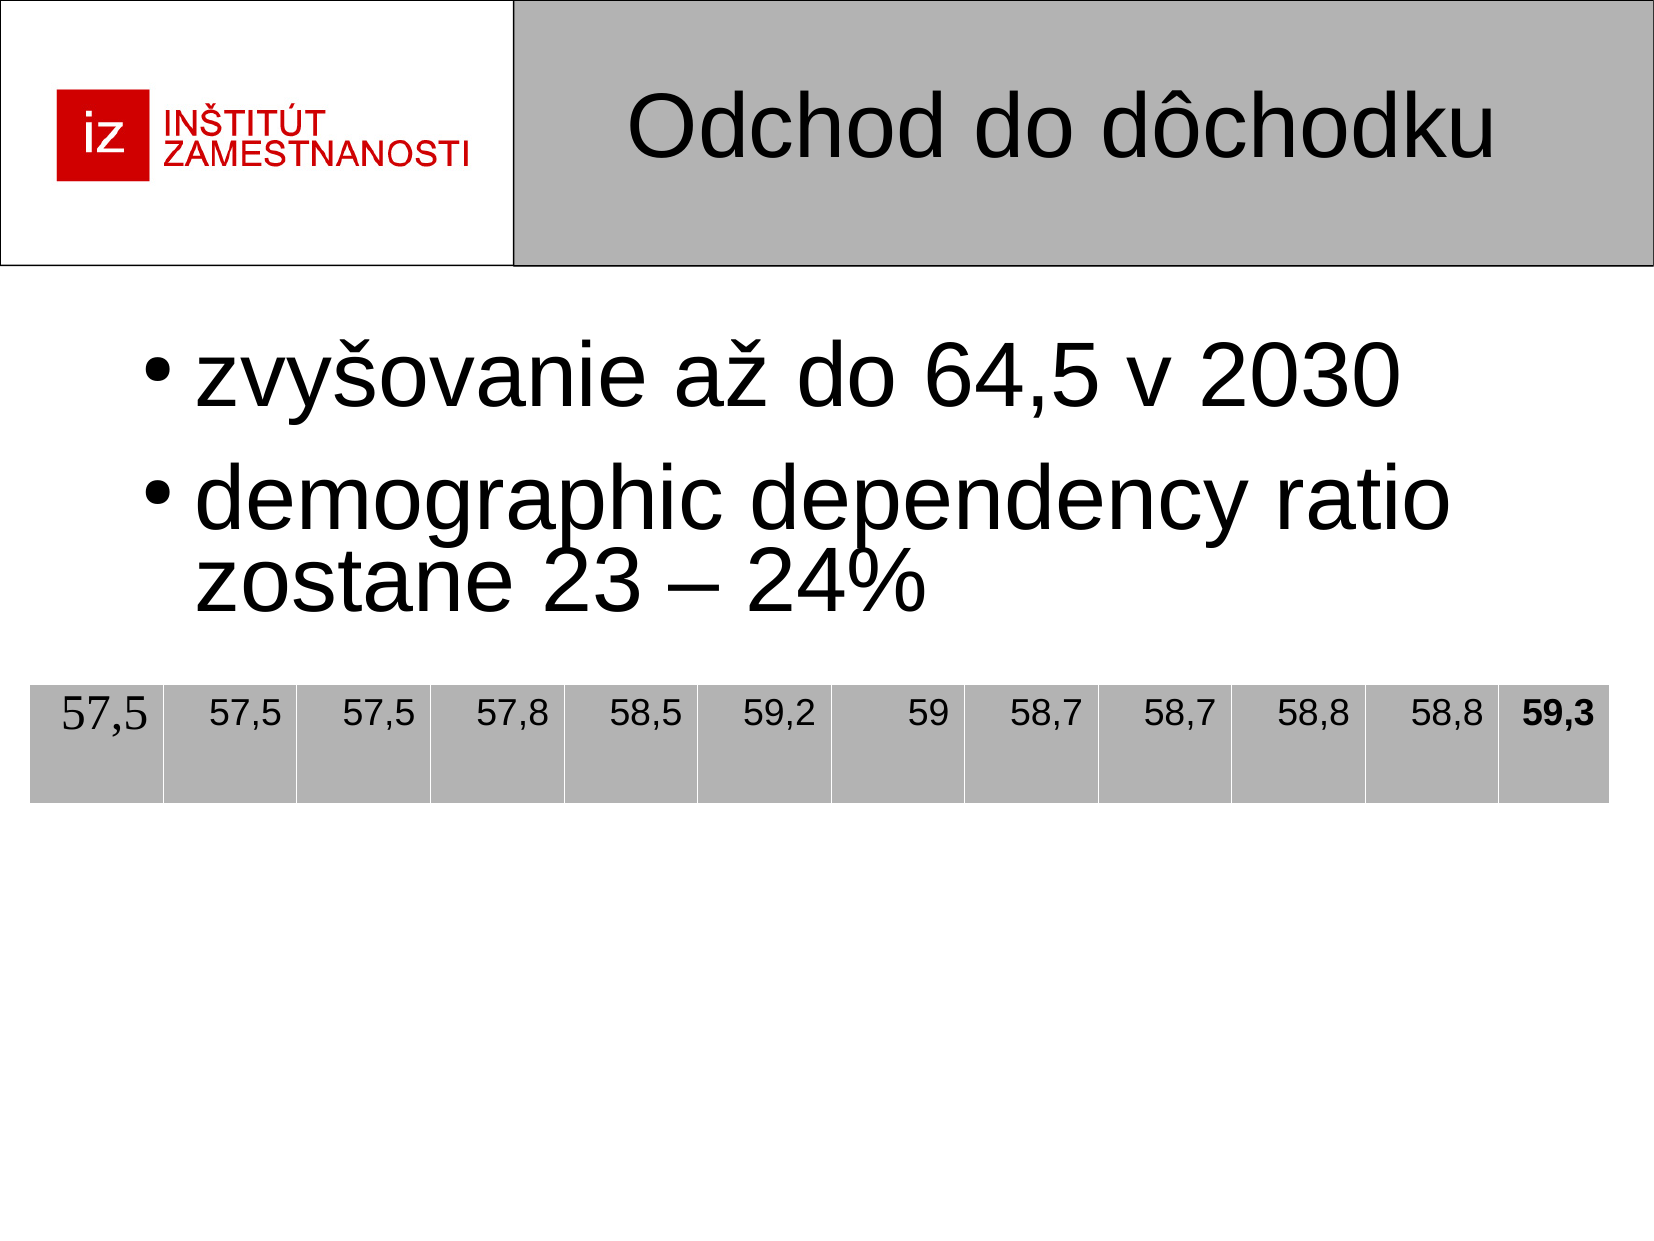

# Odchod do dôchodku
zvyšovanie až do 64,5 v 2030
demographic dependency ratio zostane 23 – 24%
| 57,5 | 57,5 | 57,5 | 57,8 | 58,5 | 59,2 | 59 | 58,7 | 58,7 | 58,8 | 58,8 | 59,3 |
| --- | --- | --- | --- | --- | --- | --- | --- | --- | --- | --- | --- |